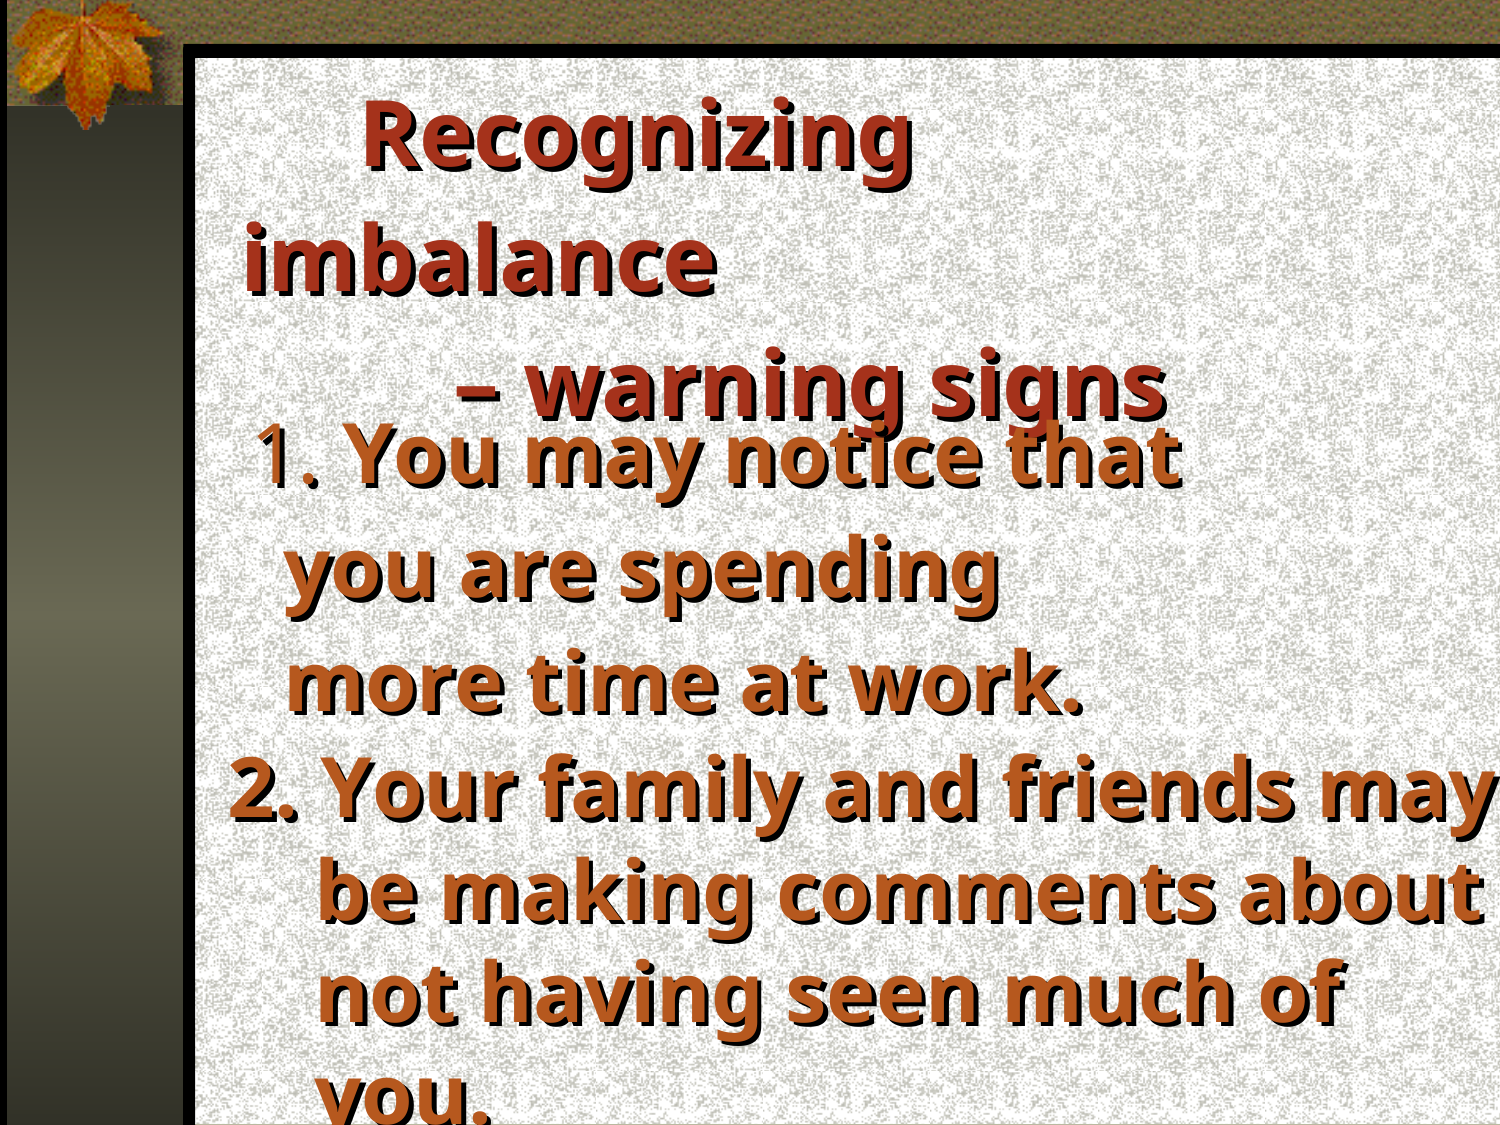

# Recognizing imbalance – warning signs
 1. You may notice that you are spending more time at work.
2. Your family and friends may be making comments about not having seen much of you.